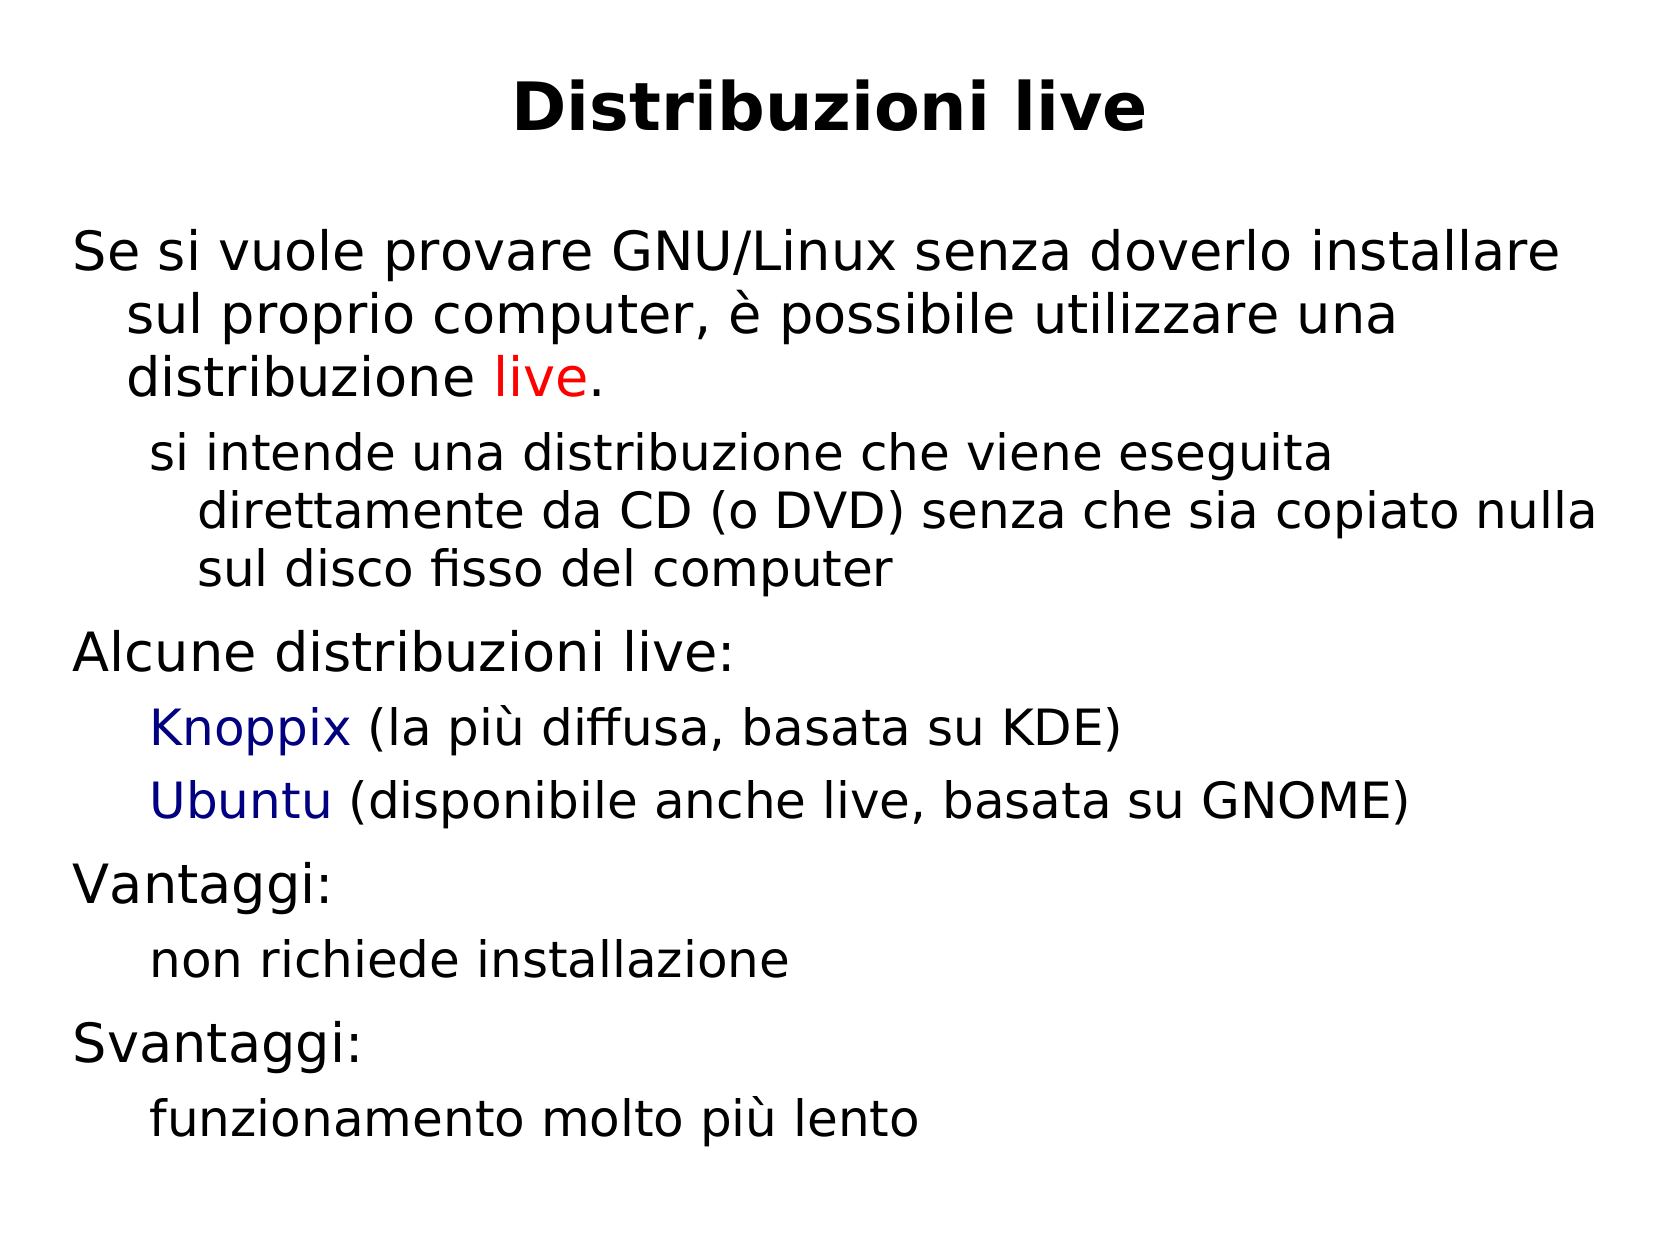

# Distribuzioni live
Se si vuole provare GNU/Linux senza doverlo installare sul proprio computer, è possibile utilizzare una distribuzione live.
si intende una distribuzione che viene eseguita direttamente da CD (o DVD) senza che sia copiato nulla sul disco fisso del computer
Alcune distribuzioni live:
Knoppix (la più diffusa, basata su KDE)
Ubuntu (disponibile anche live, basata su GNOME)
Vantaggi:
non richiede installazione
Svantaggi:
funzionamento molto più lento